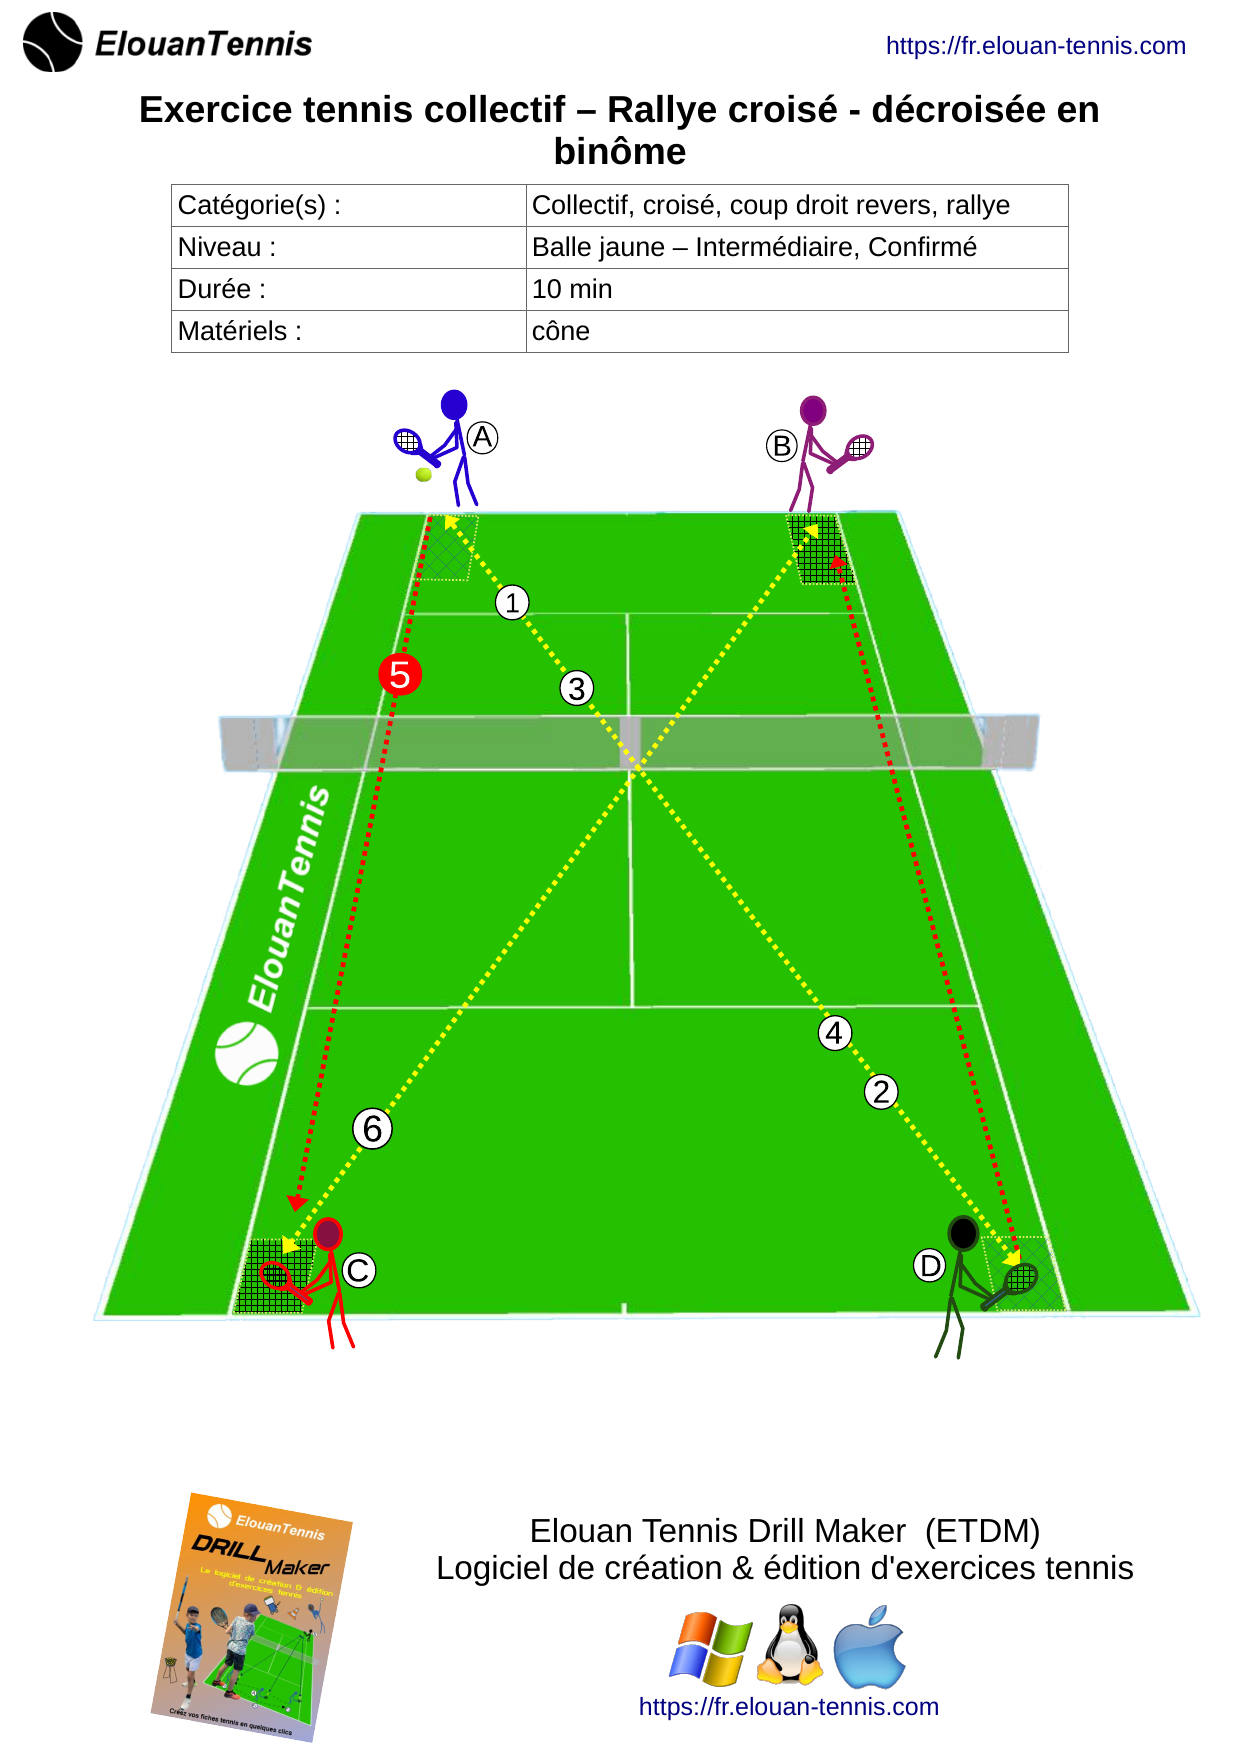

https://fr.elouan-tennis.com
# Exercice tennis collectif – Rallye croisé - décroisée en binôme
| Catégorie(s) : | Collectif, croisé, coup droit revers, rallye |
| --- | --- |
| Niveau : | Balle jaune – Intermédiaire, Confirmé |
| Durée : | 10 min |
| Matériels : | cône |
Elouan Tennis Drill Maker (ETDM)
Logiciel de création & édition d'exercices tennis
https://fr.elouan-tennis.com